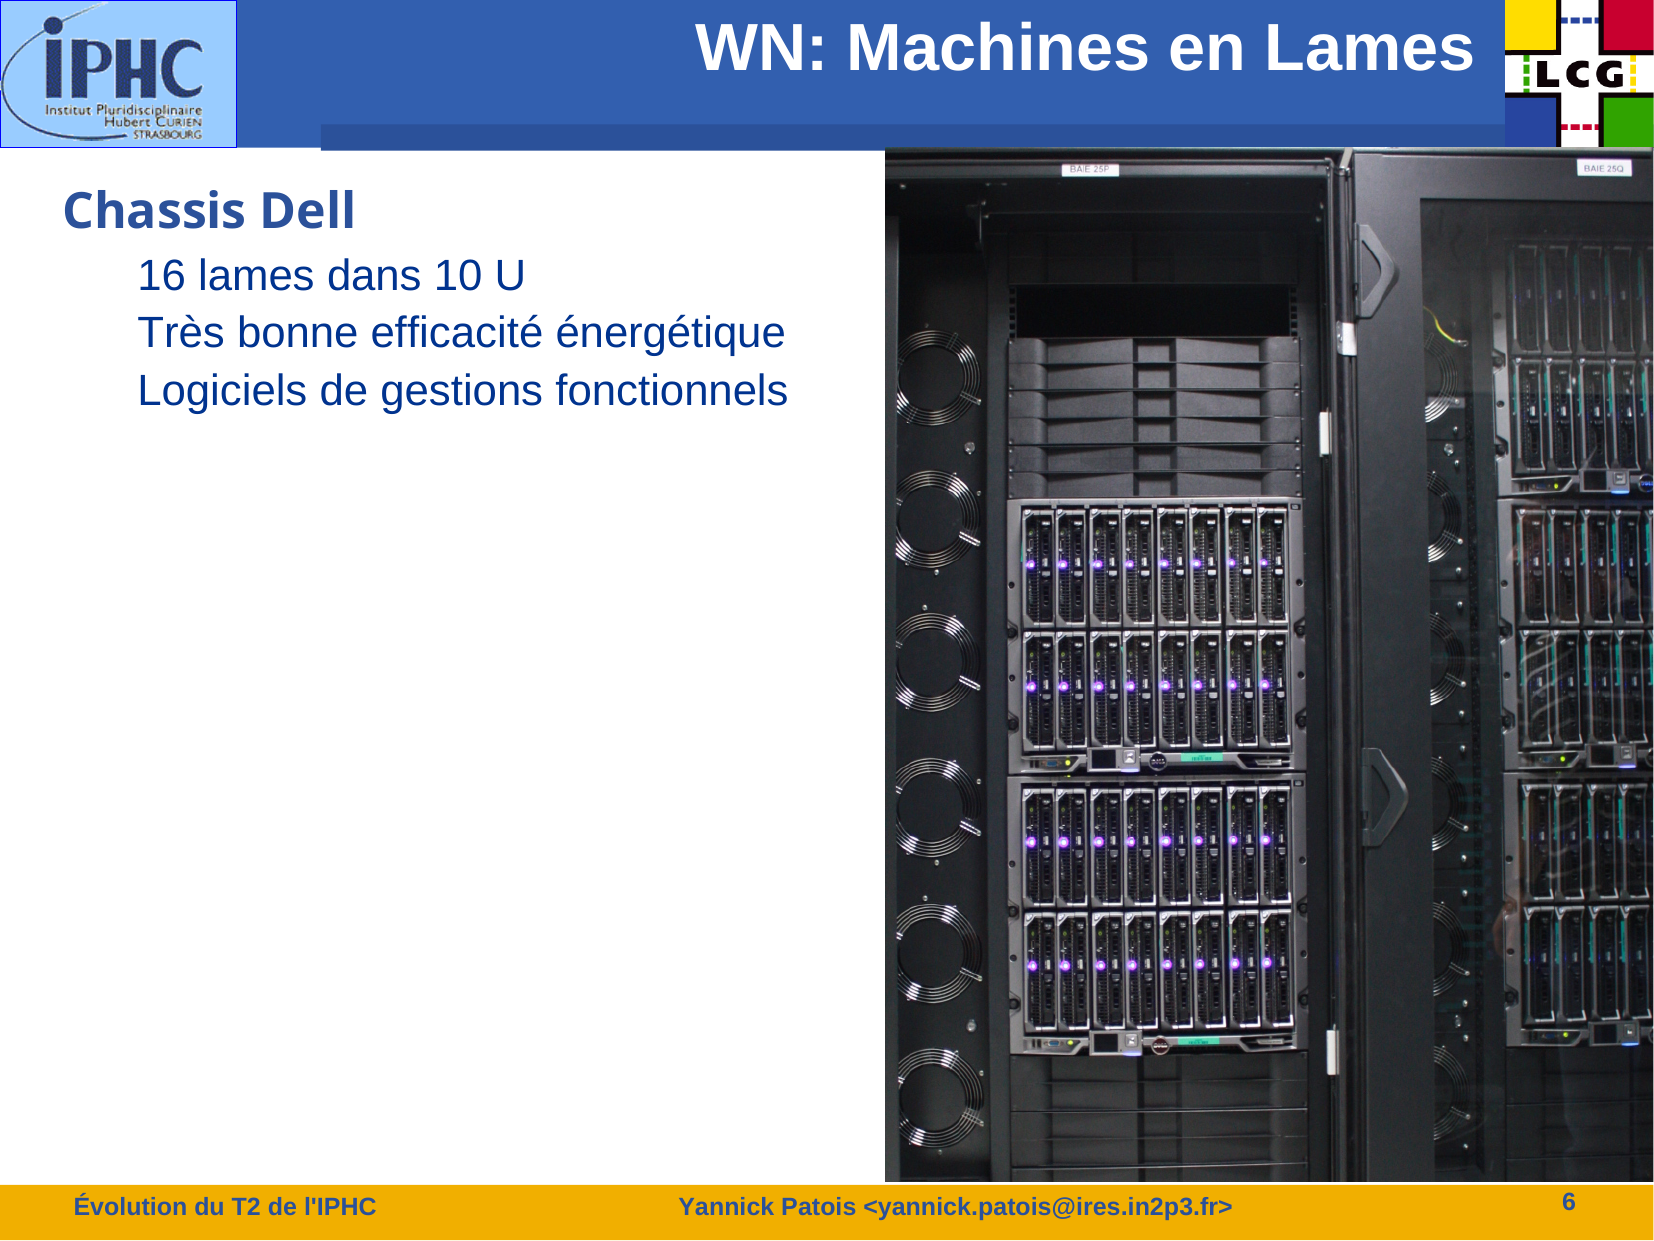

# WN: Machines en Lames
Chassis Dell
16 lames dans 10 U
Très bonne efficacité énergétique
Logiciels de gestions fonctionnels